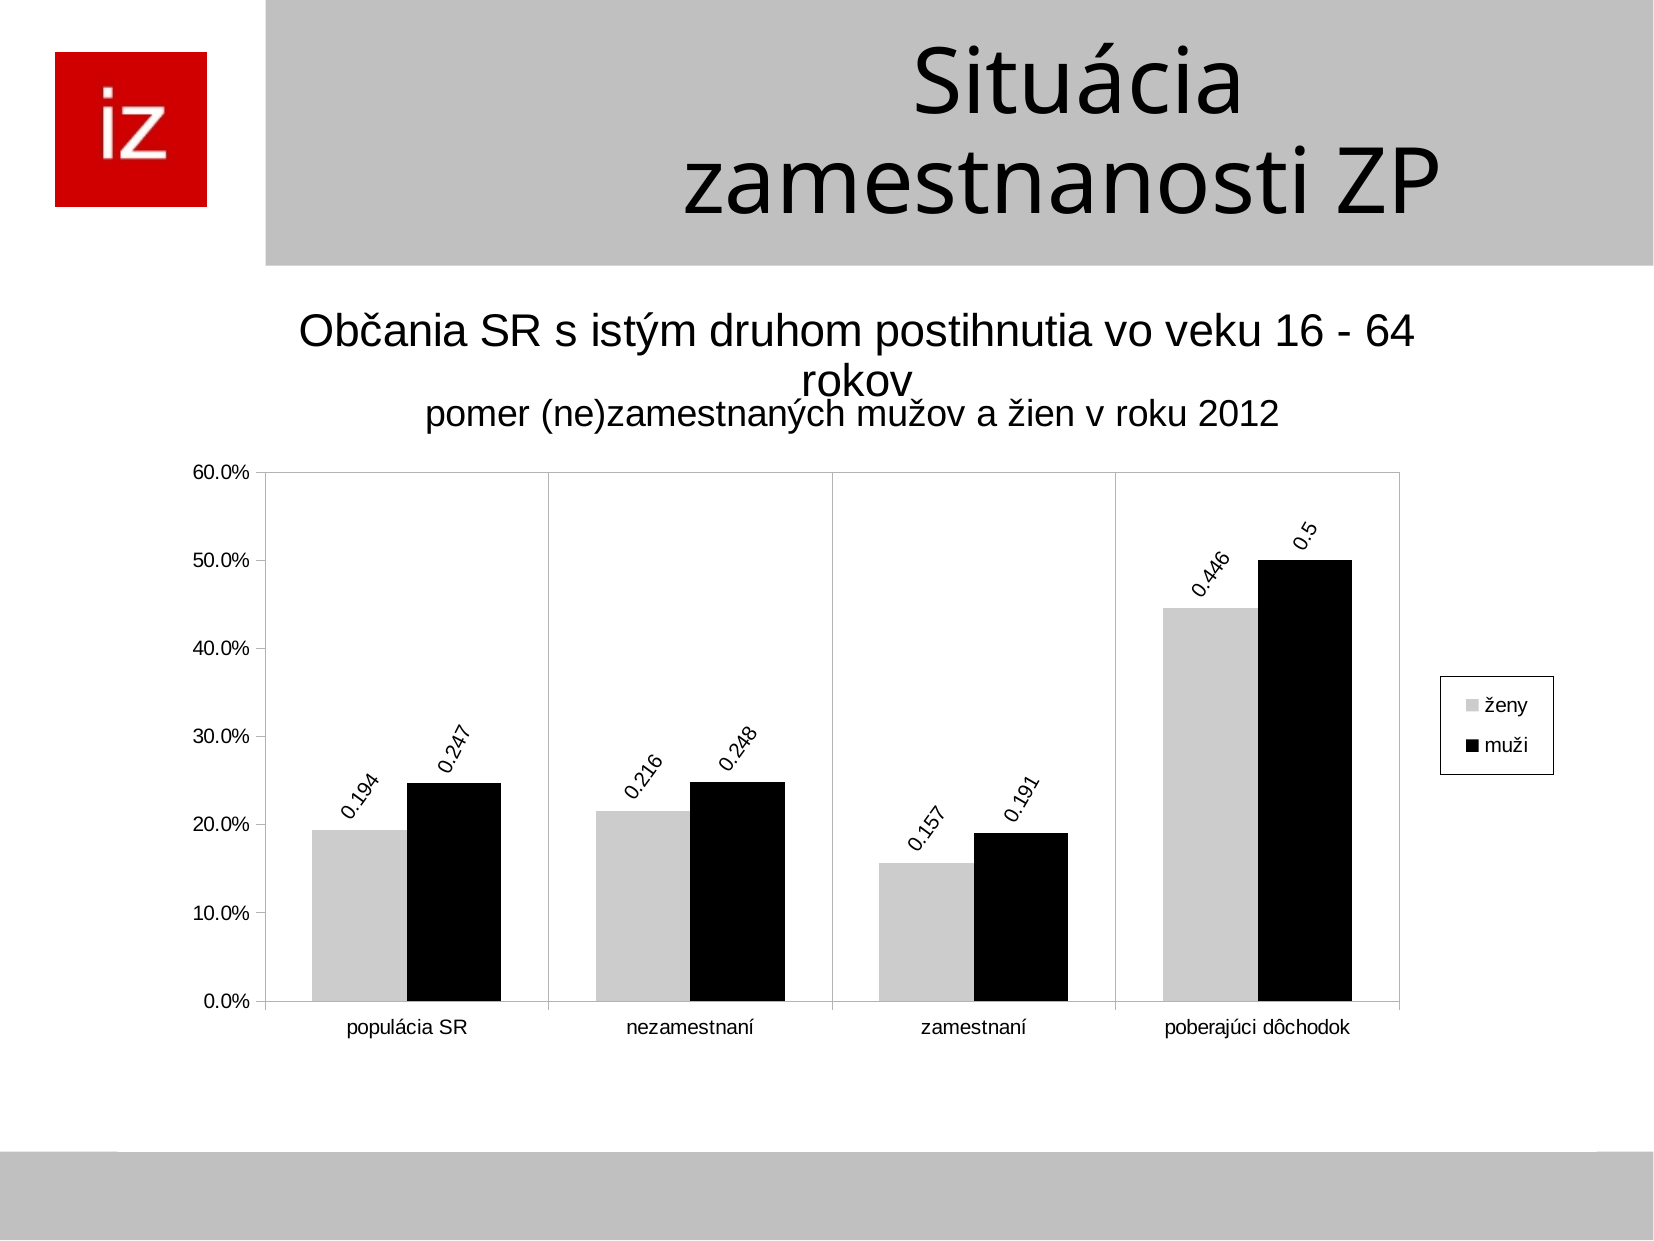

# Situácia zamestnanosti ZP
### Chart: Občania SR s istým druhom postihnutia vo veku 16 - 64 rokov
pomer (ne)zamestnaných mužov a žien v roku 2012
| Category | ženy | muži |
|---|---|---|
| populácia SR | 0.194 | 0.247 |
| nezamestnaní | 0.216 | 0.248 |
| zamestnaní | 0.157 | 0.191 |
| poberajúci dôchodok | 0.446 | 0.5 |